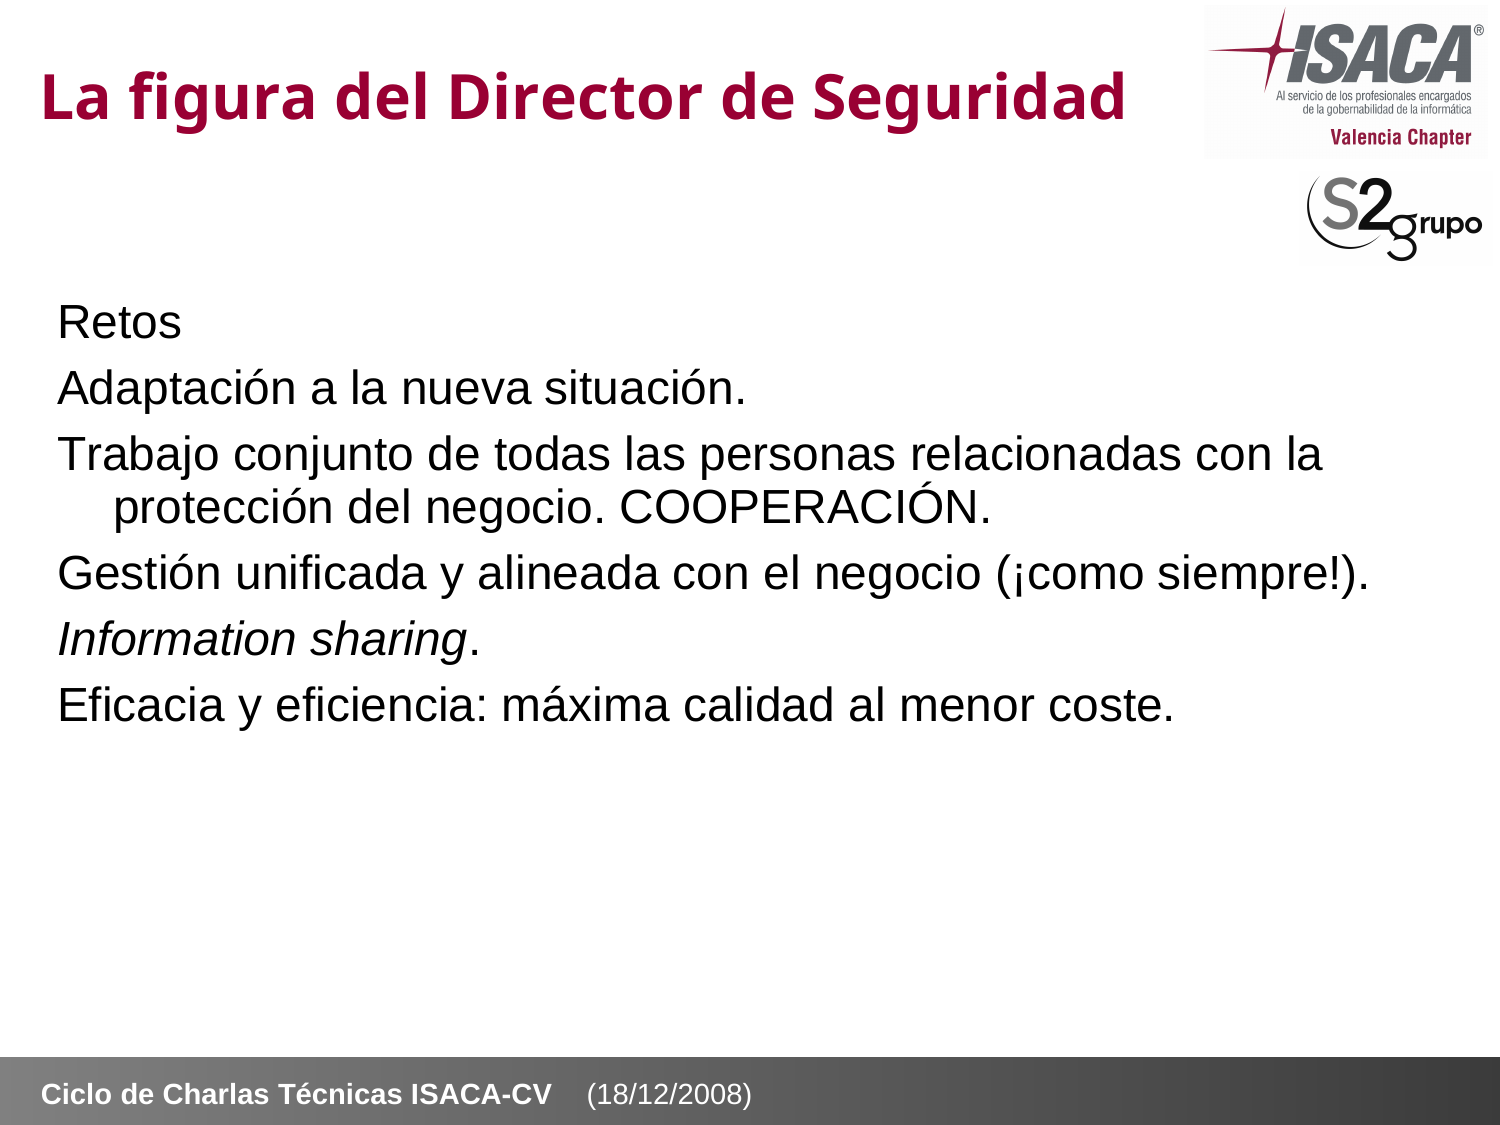

La figura del Director de Seguridad
# Retos
Adaptación a la nueva situación.
Trabajo conjunto de todas las personas relacionadas con la protección del negocio. COOPERACIÓN.
Gestión unificada y alineada con el negocio (¡como siempre!).
Information sharing.
Eficacia y eficiencia: máxima calidad al menor coste.